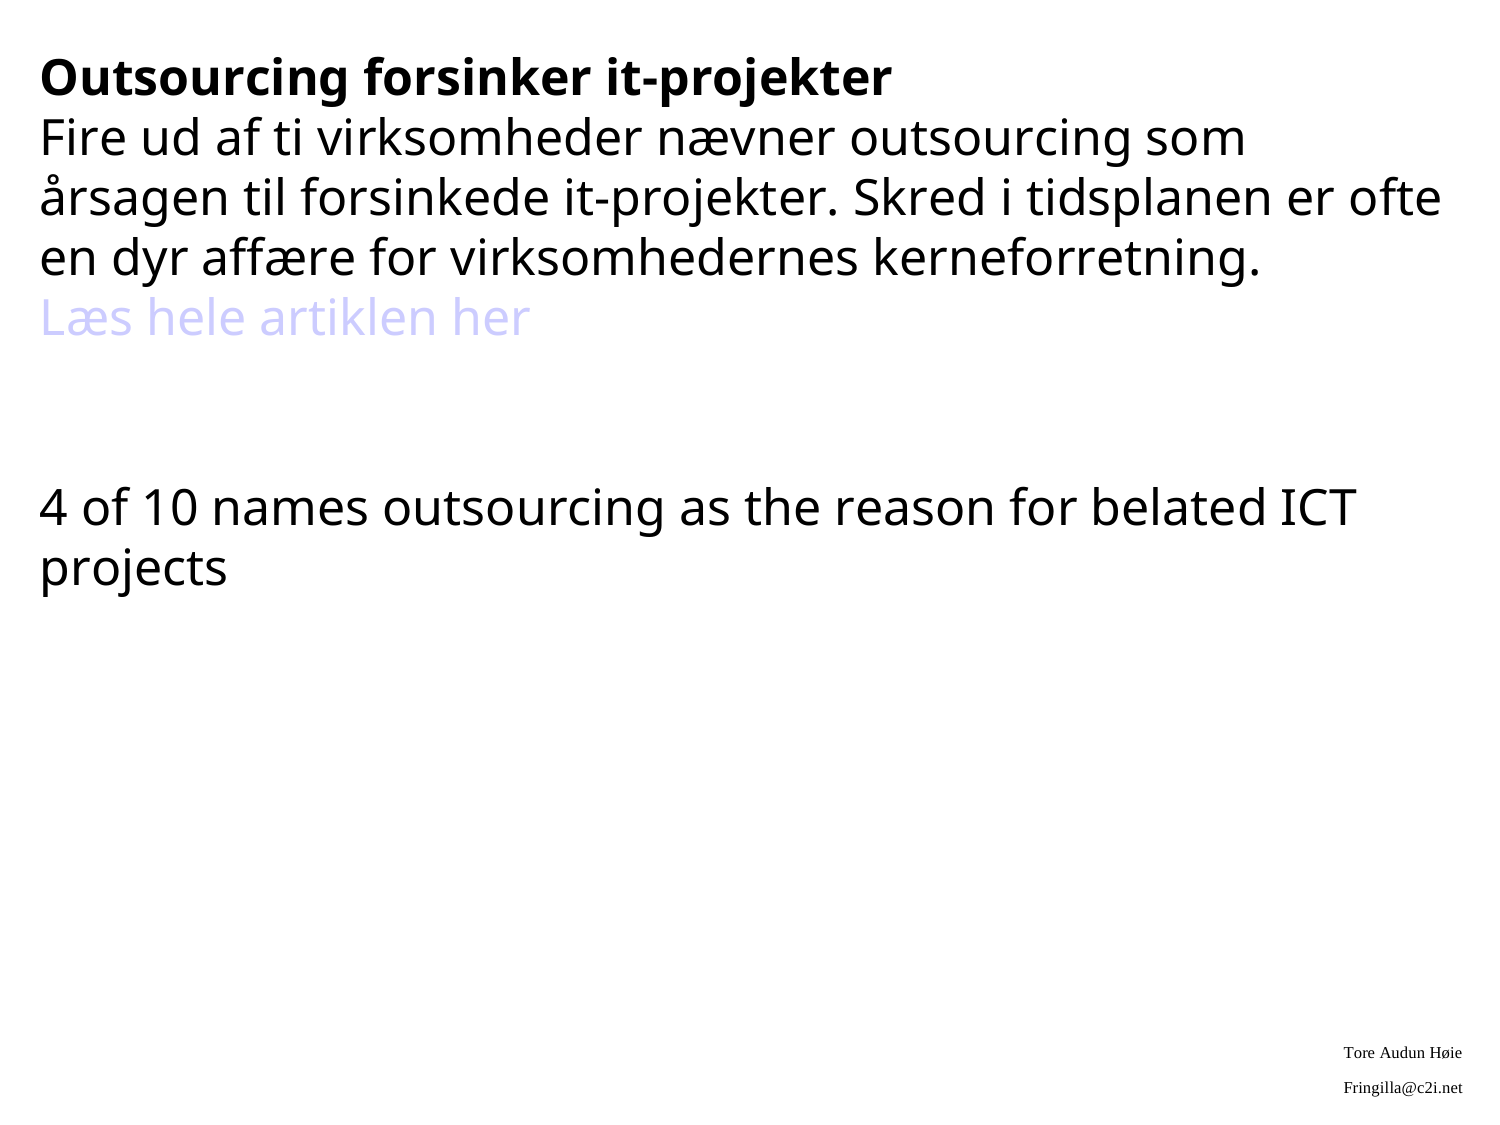

Outsourcing forsinker it-projekter
Fire ud af ti virksomheder nævner outsourcing som årsagen til forsinkede it-projekter. Skred i tidsplanen er ofte en dyr affære for virksomhedernes kerneforretning.
Læs hele artiklen her
4 of 10 names outsourcing as the reason for belated ICT projects
Tore Audun Høie
Fringilla@c2i.net